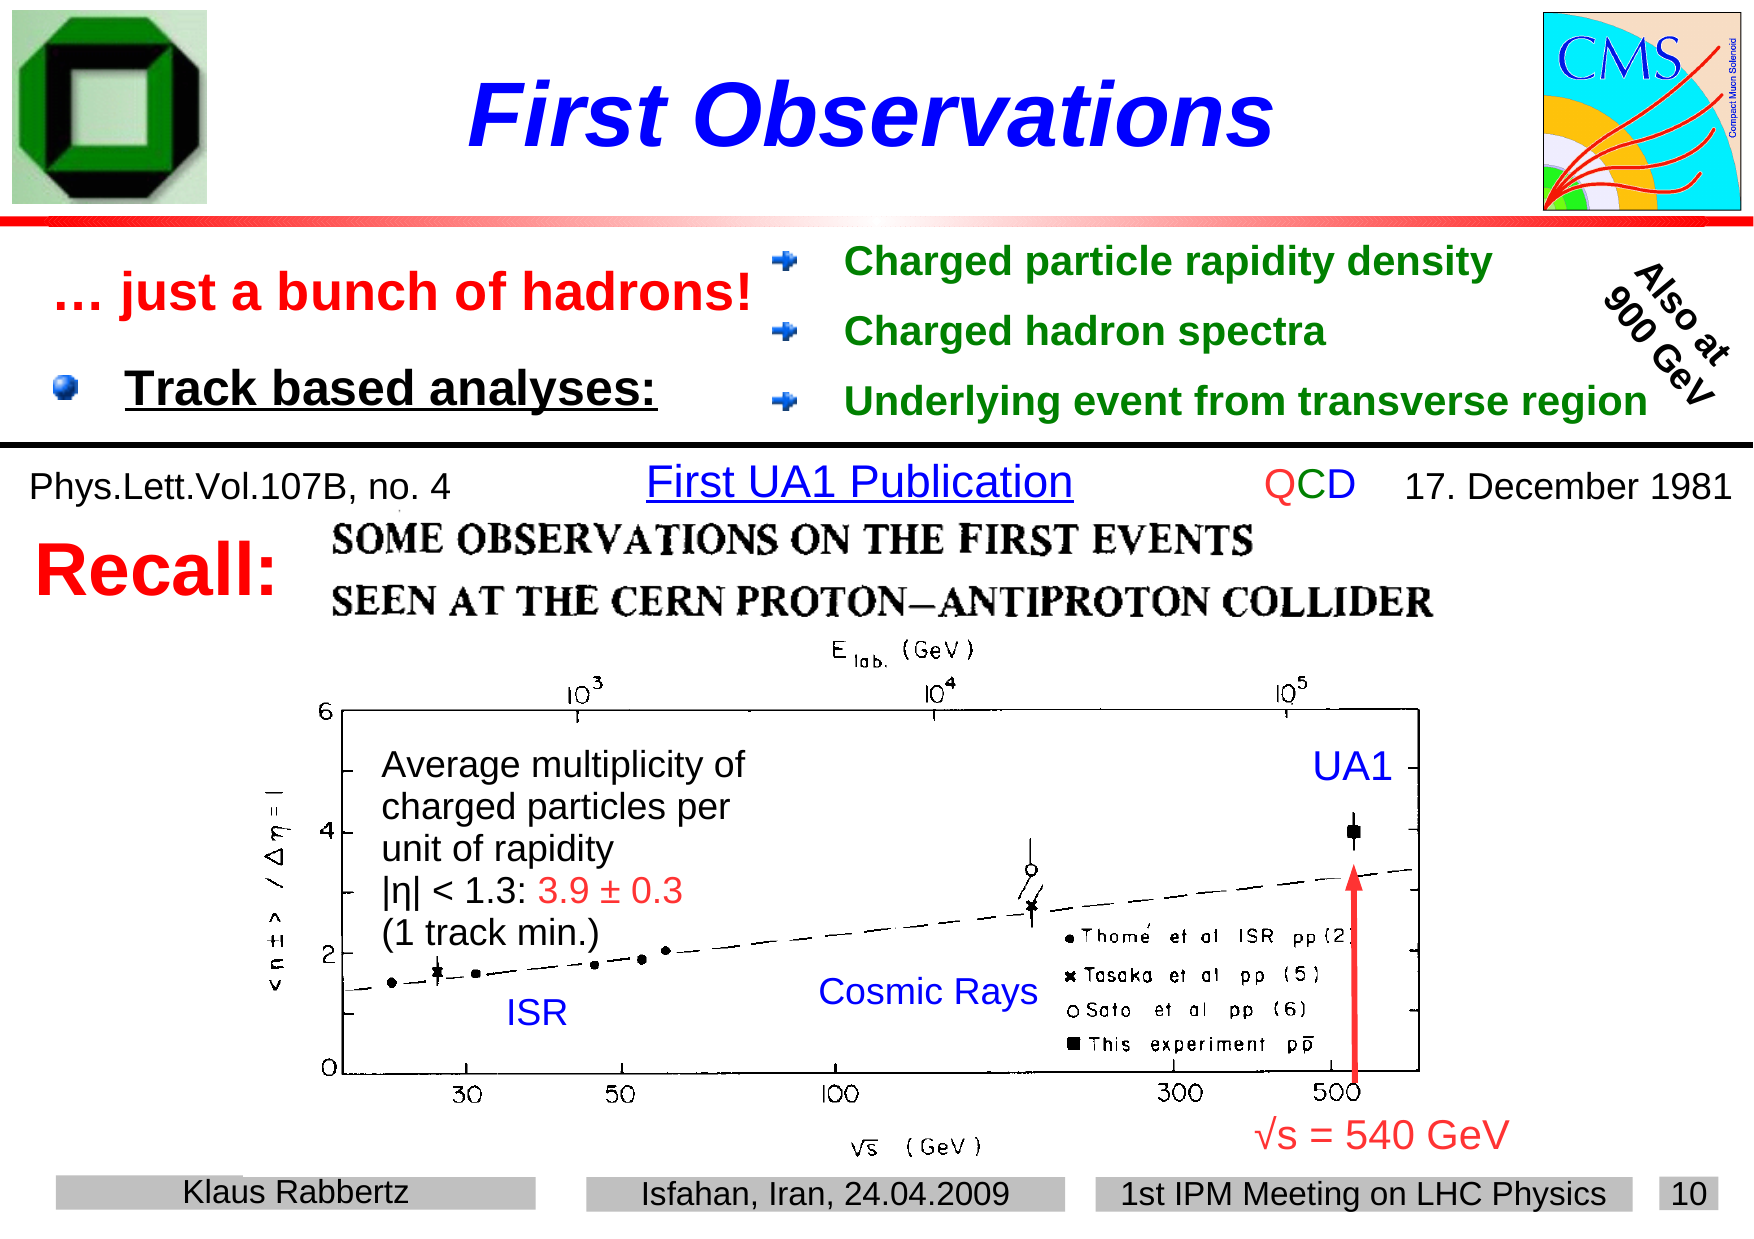

# First Observations
Charged particle rapidity density
Charged hadron spectra
Underlying event from transverse region
… just a bunch of hadrons!
Also at
900 GeV
Track based analyses:
First UA1 Publication
QCD
Phys.Lett.Vol.107B, no. 4
17. December 1981
Recall:
UA1
Average multiplicity of
charged particles per
unit of rapidity
|η| < 1.3: 3.9 ± 0.3
(1 track min.)
√s = 540 GeV
Cosmic Rays
ISR
Lmax ≈ 2.1025 cm-2s-1